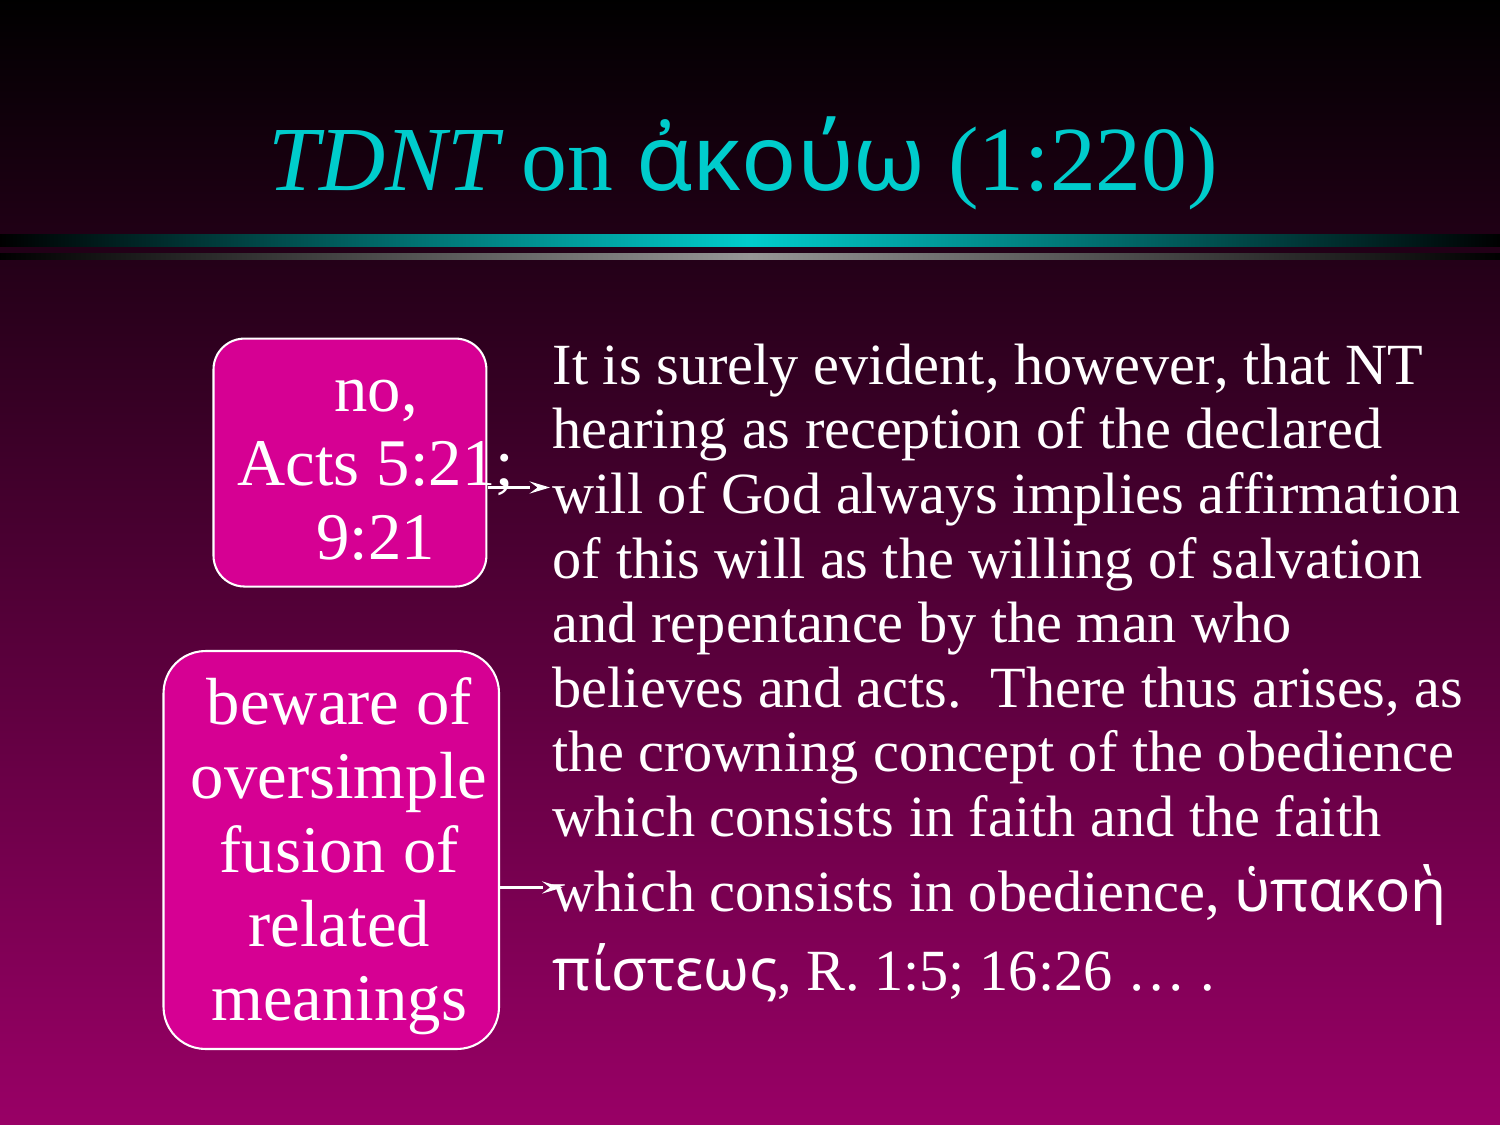

# TDNT on ἀκούω (1:220)
It is surely evident, however, that NT hearing as reception of the declared will of God always implies affirmation of this will as the willing of salvation and repentance by the man who believes and acts. There thus arises, as the crowning concept of the obedience which consists in faith and the faith which consists in obedience, ὑπακοὴ πίστεως, R. 1:5; 16:26 … .
no,
Acts 5:21;
9:21
beware of
oversimple
fusion of
related
meanings